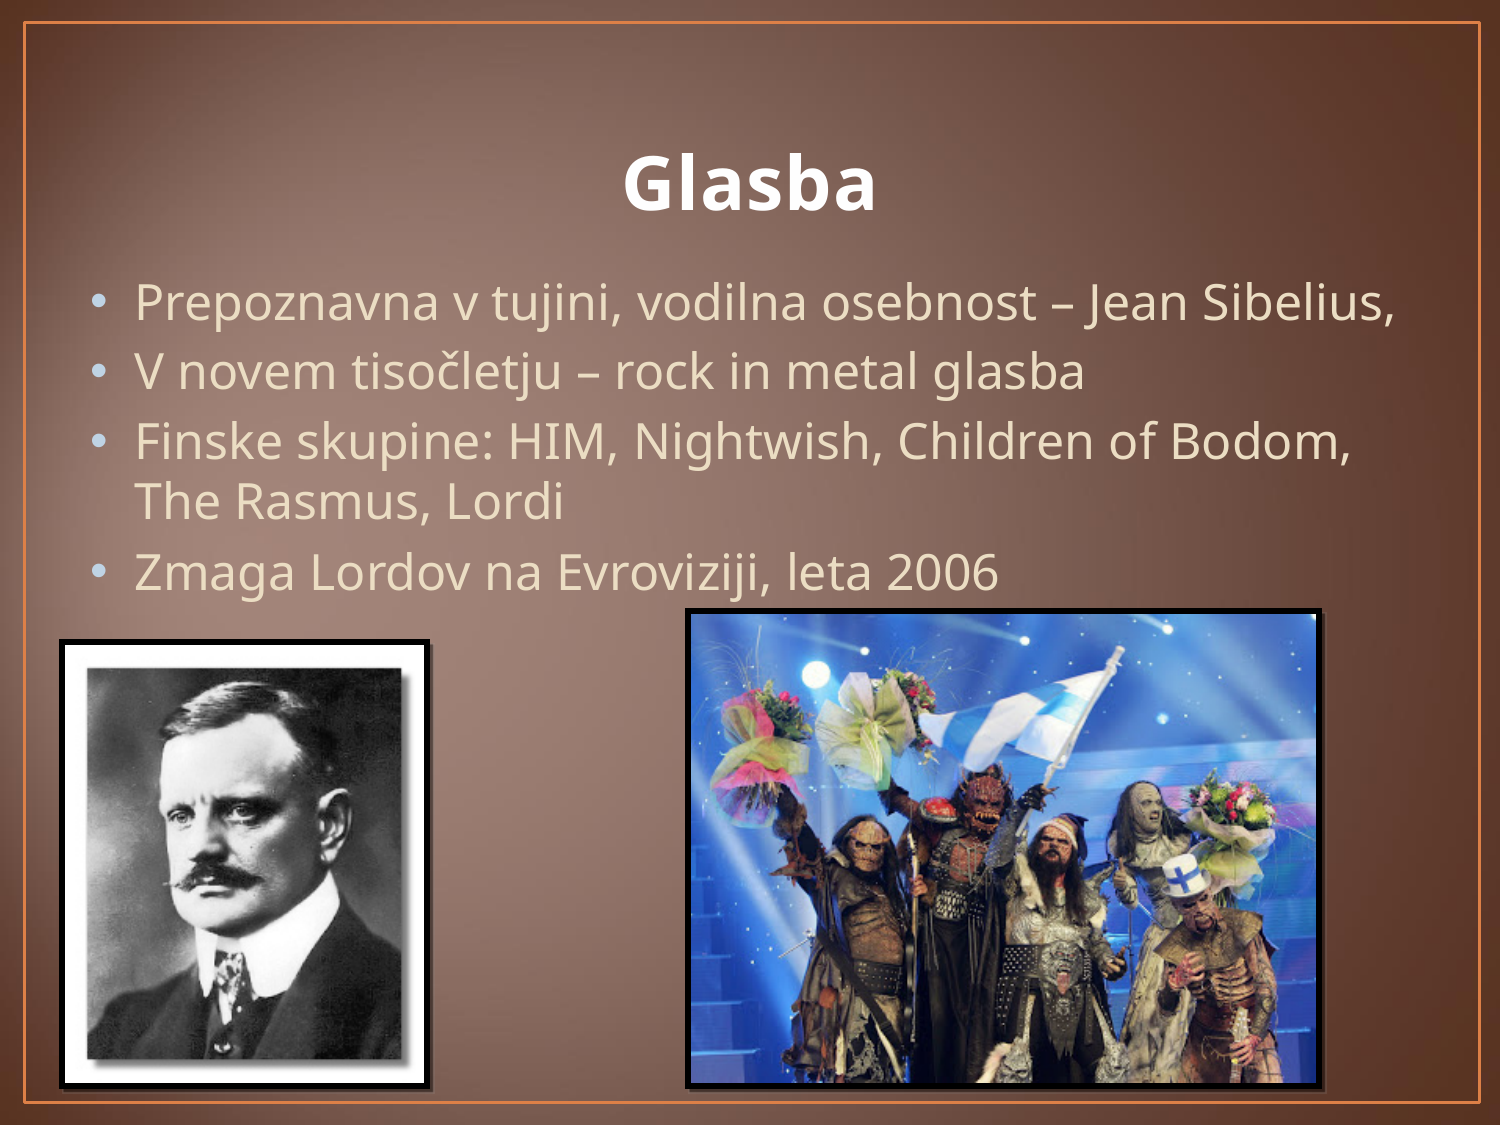

# Glasba
Prepoznavna v tujini, vodilna osebnost – Jean Sibelius,
V novem tisočletju – rock in metal glasba
Finske skupine: HIM, Nightwish, Children of Bodom, The Rasmus, Lordi
Zmaga Lordov na Evroviziji, leta 2006